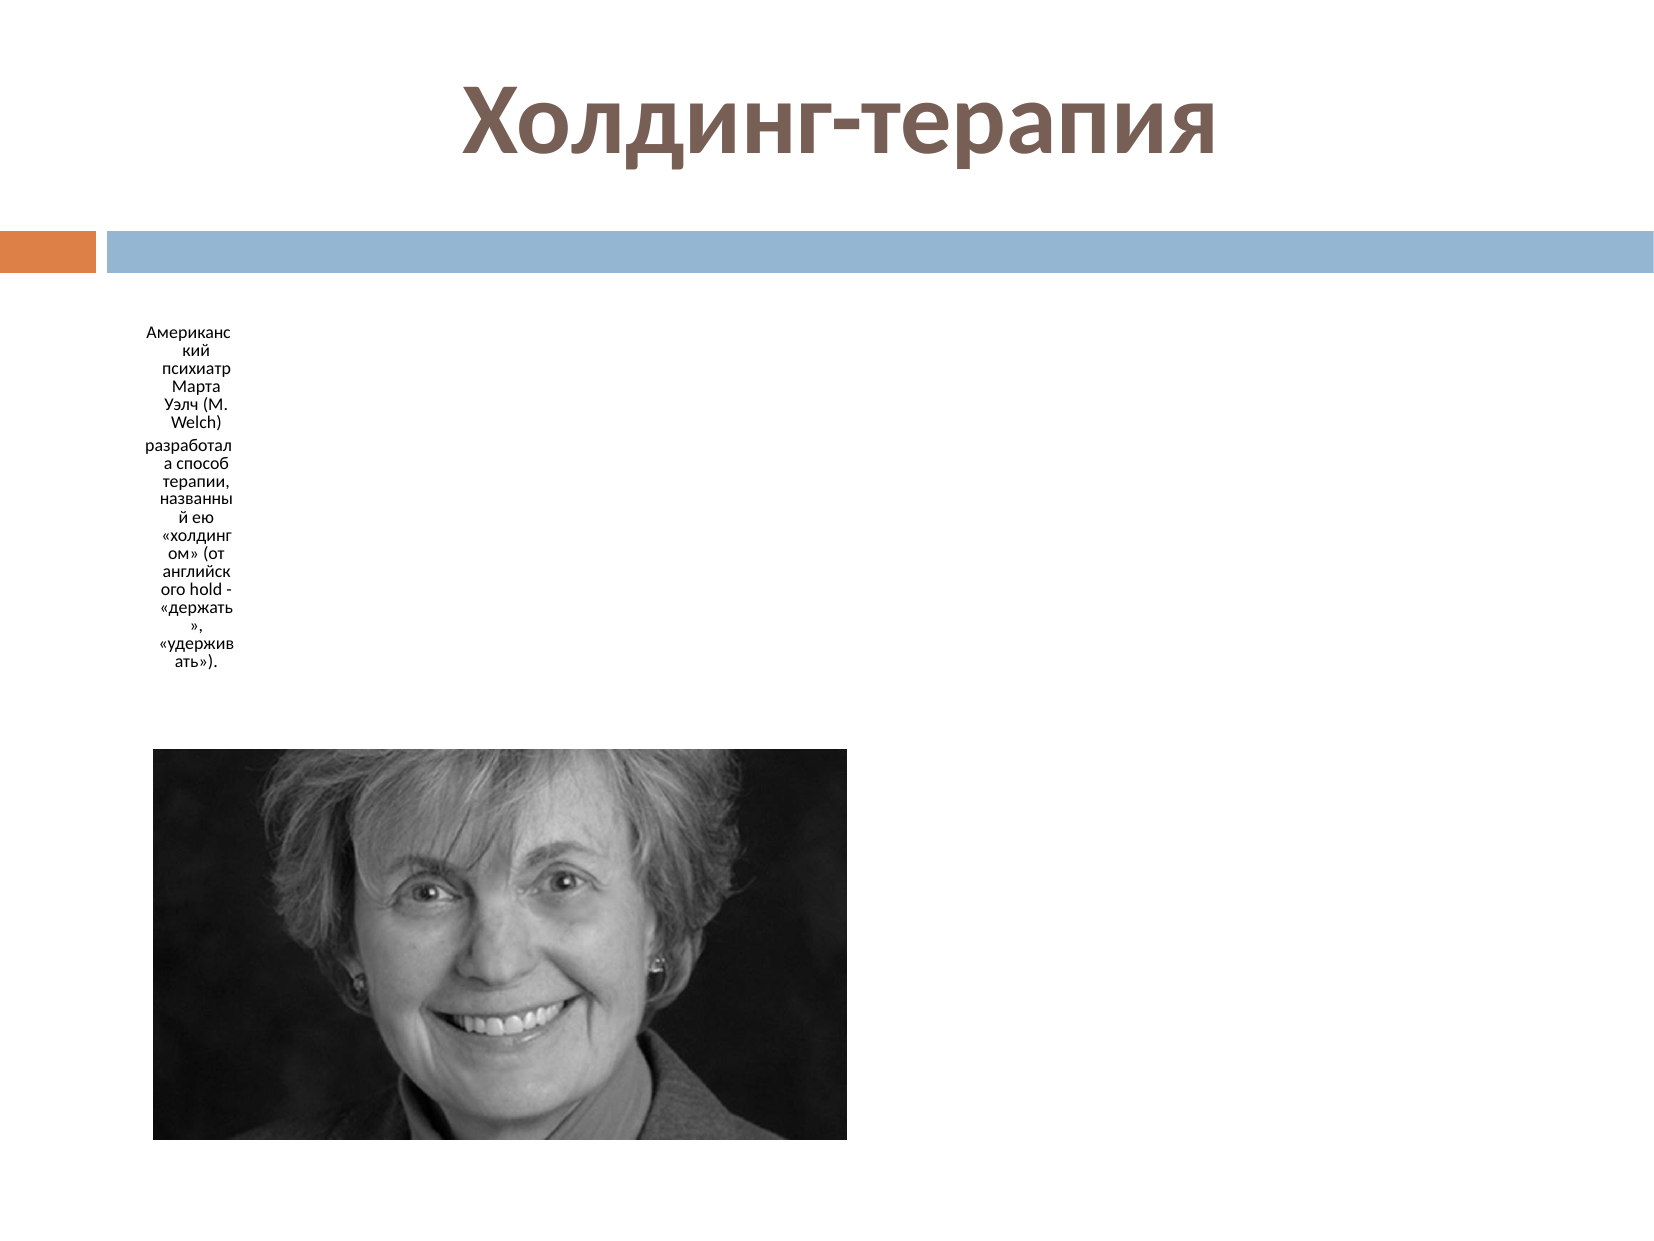

# Холдинг-терапия
Американский психиатр Марта Уэлч (М. Welch)
разработала способ терапии, названный ею «холдингом» (от английского hold - «держать», «удерживать»).